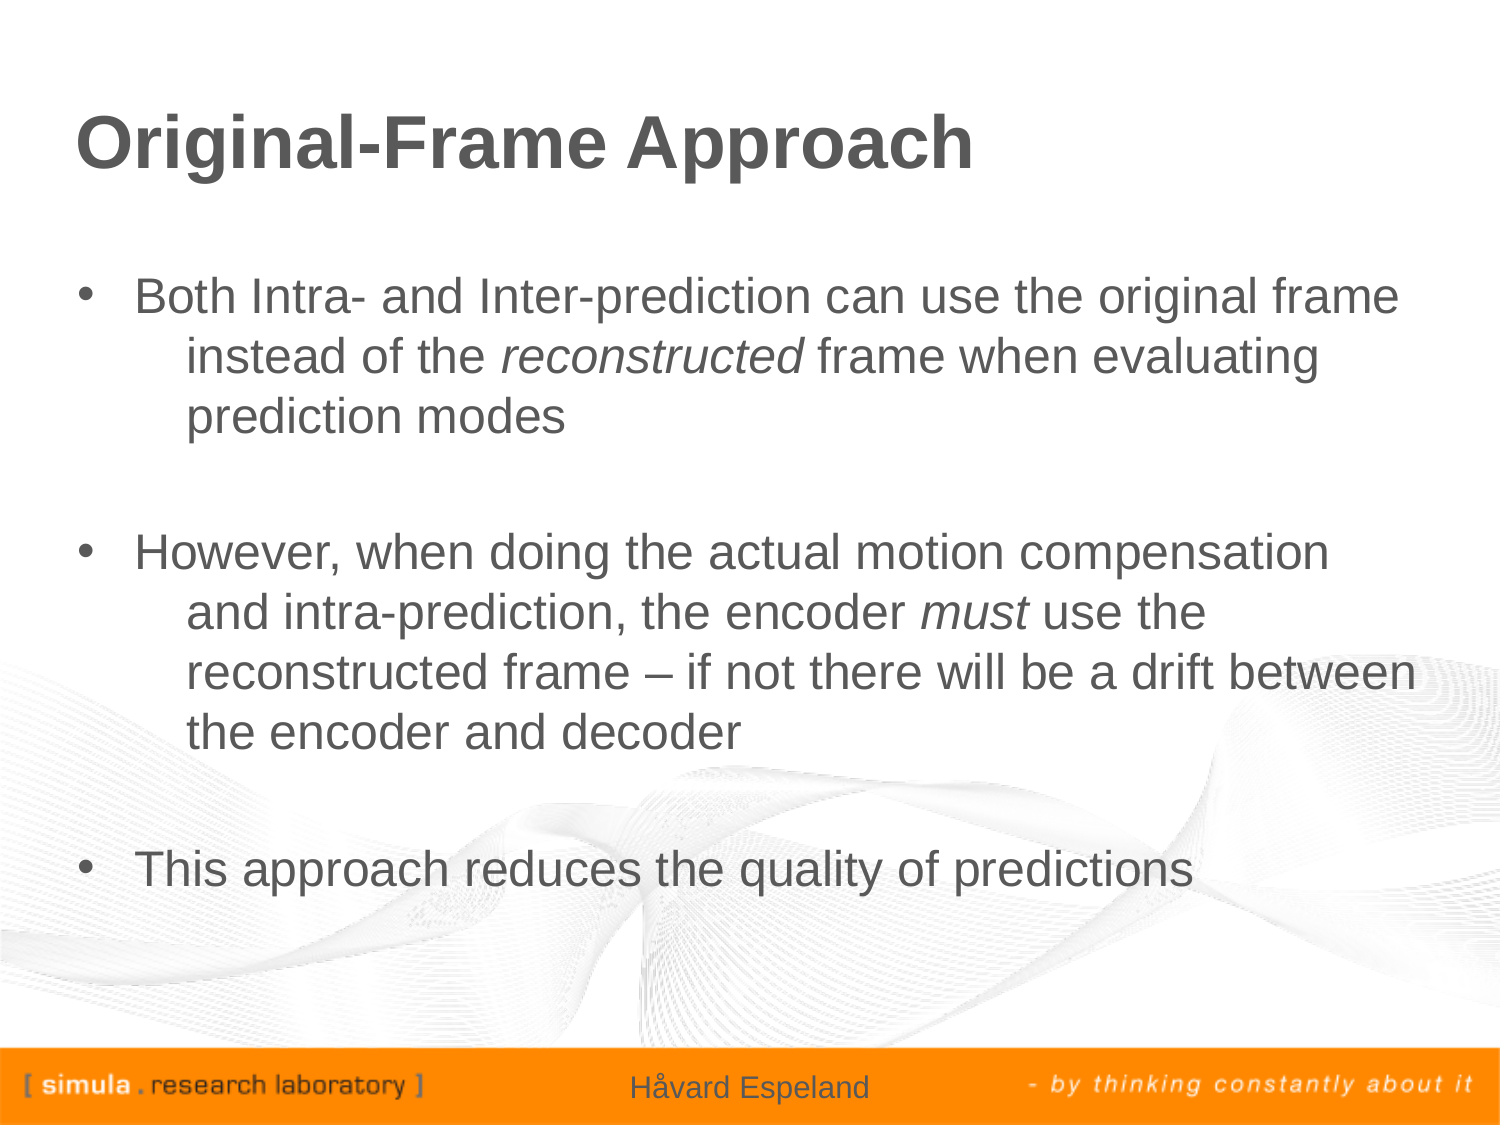

# Original-Frame Approach
Both Intra- and Inter-prediction can use the original frame instead of the reconstructed frame when evaluating prediction modes
However, when doing the actual motion compensation and intra-prediction, the encoder must use the reconstructed frame – if not there will be a drift between the encoder and decoder
This approach reduces the quality of predictions